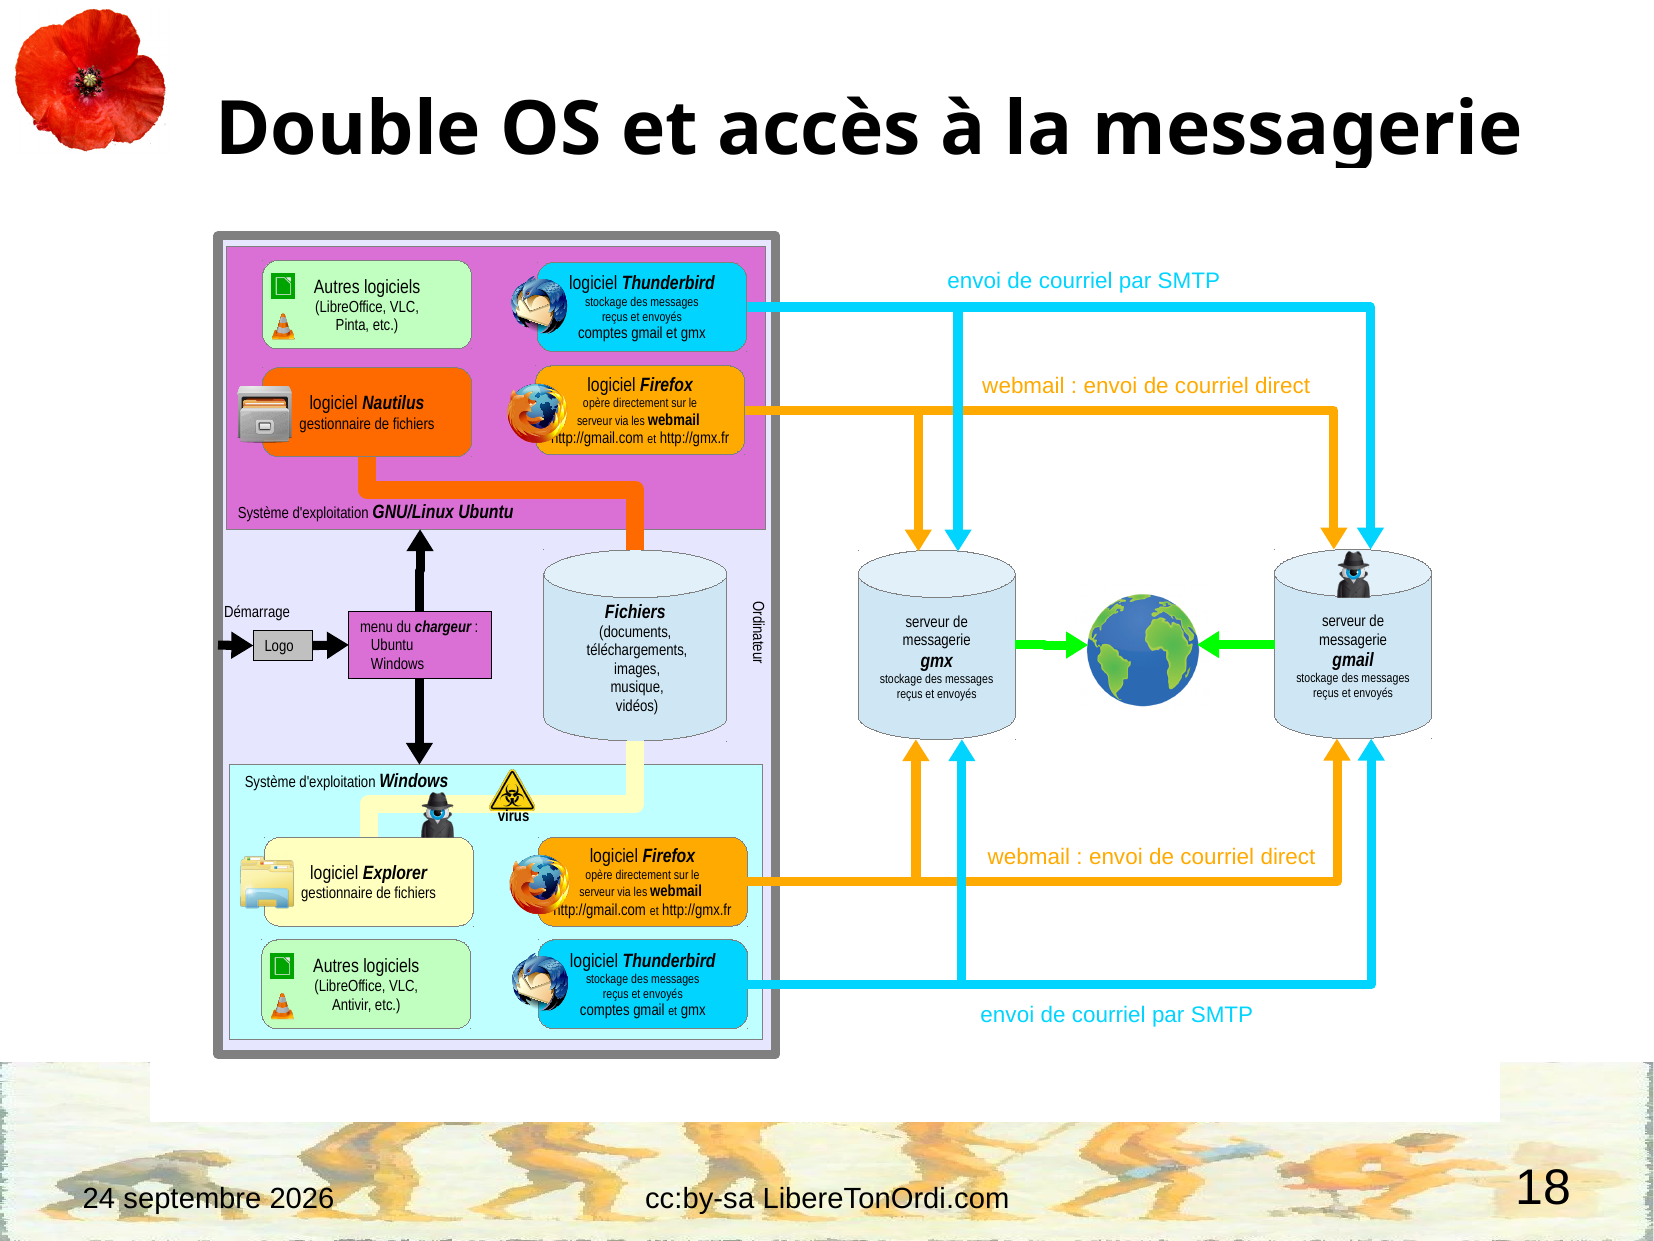

# Double OS et accès à la messagerie
cc:by-sa LibereTonOrdi.com
18